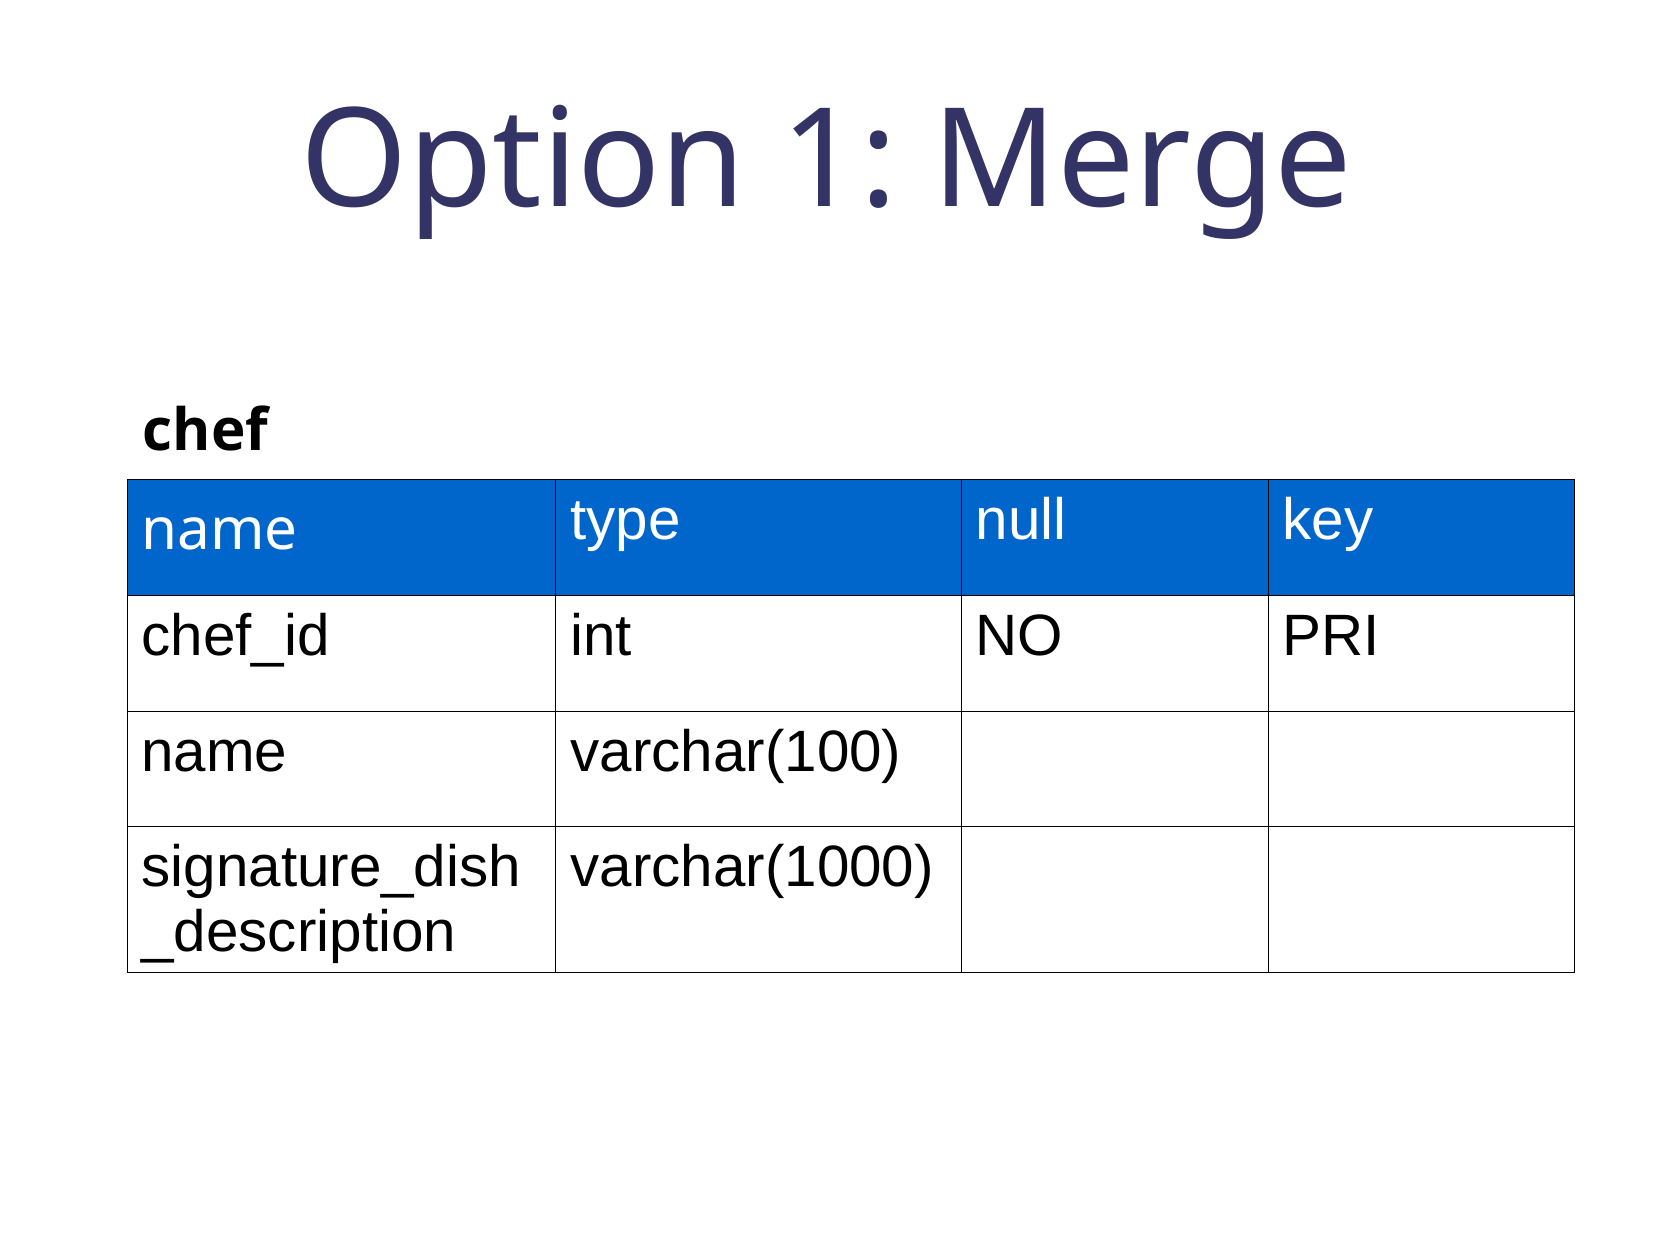

# Option 1: Merge
chef
| name | type | null | key |
| --- | --- | --- | --- |
| chef\_id | int | NO | PRI |
| name | varchar(100) | | |
| signature\_dish\_description | varchar(1000) | | |